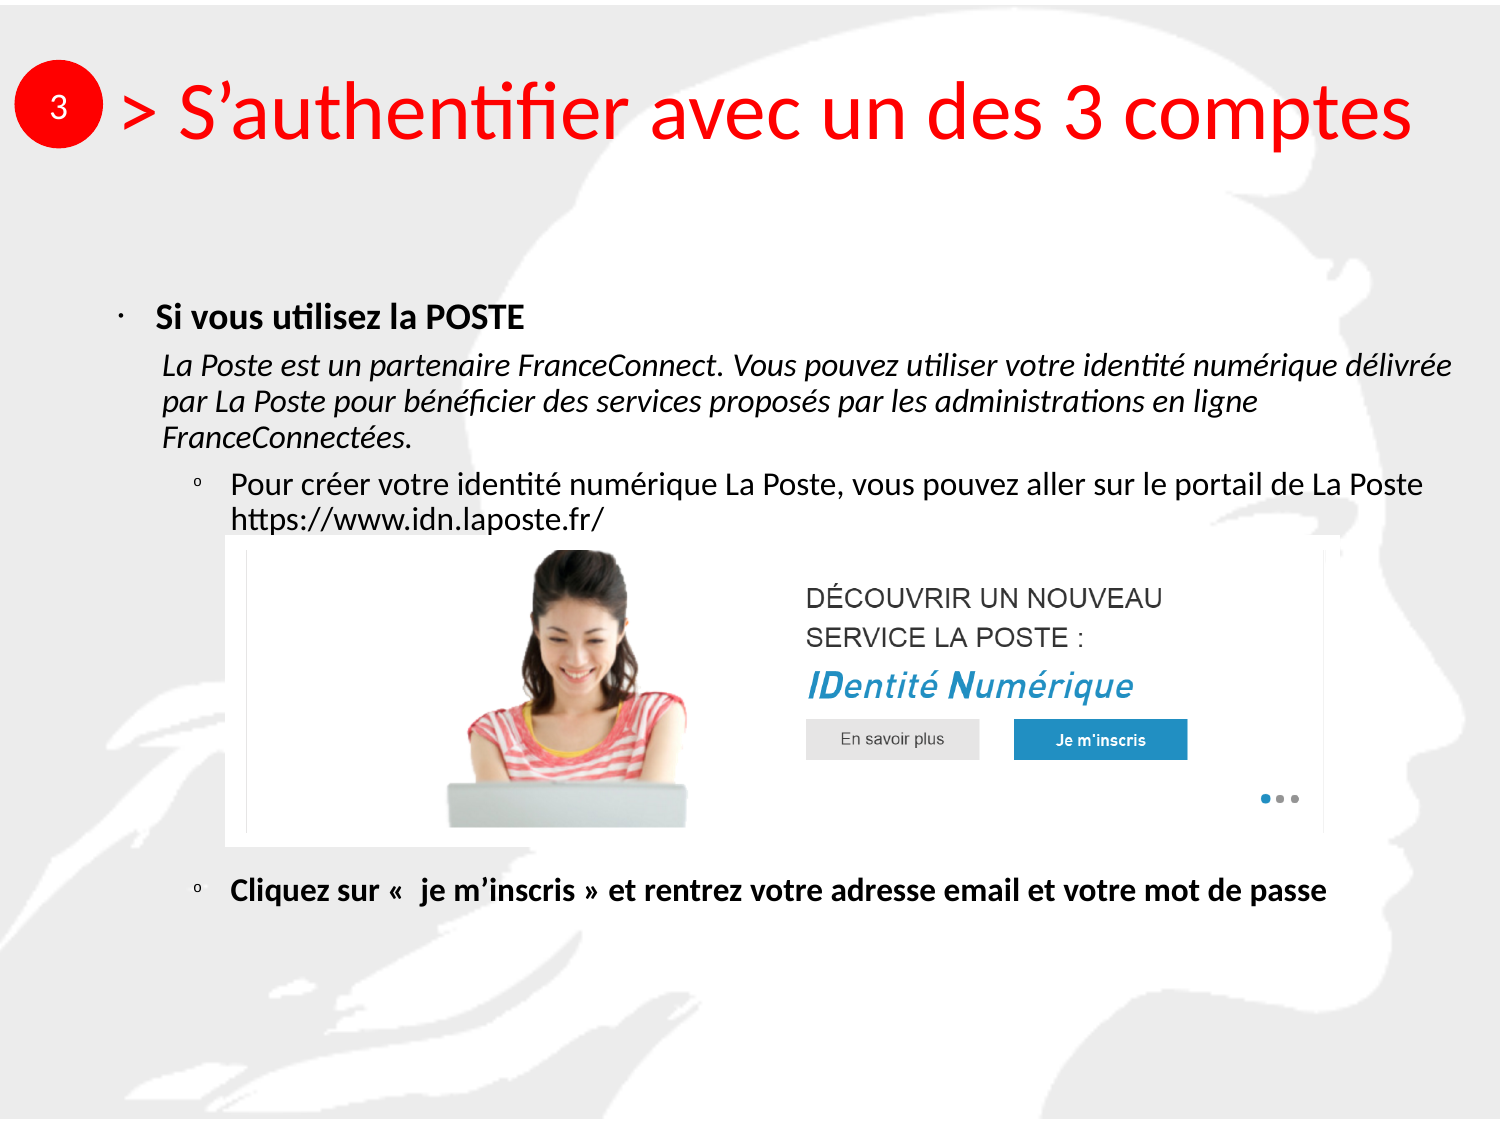

3
# > S’authentifier avec un des 3 comptes
Si vous utilisez la POSTE
La Poste est un partenaire FranceConnect. Vous pouvez utiliser votre identité numérique délivrée par La Poste pour bénéficier des services proposés par les administrations en ligne FranceConnectées.
Pour créer votre identité numérique La Poste, vous pouvez aller sur le portail de La Poste https://www.idn.laposte.fr/
Cliquez sur «  je m’inscris » et rentrez votre adresse email et votre mot de passe